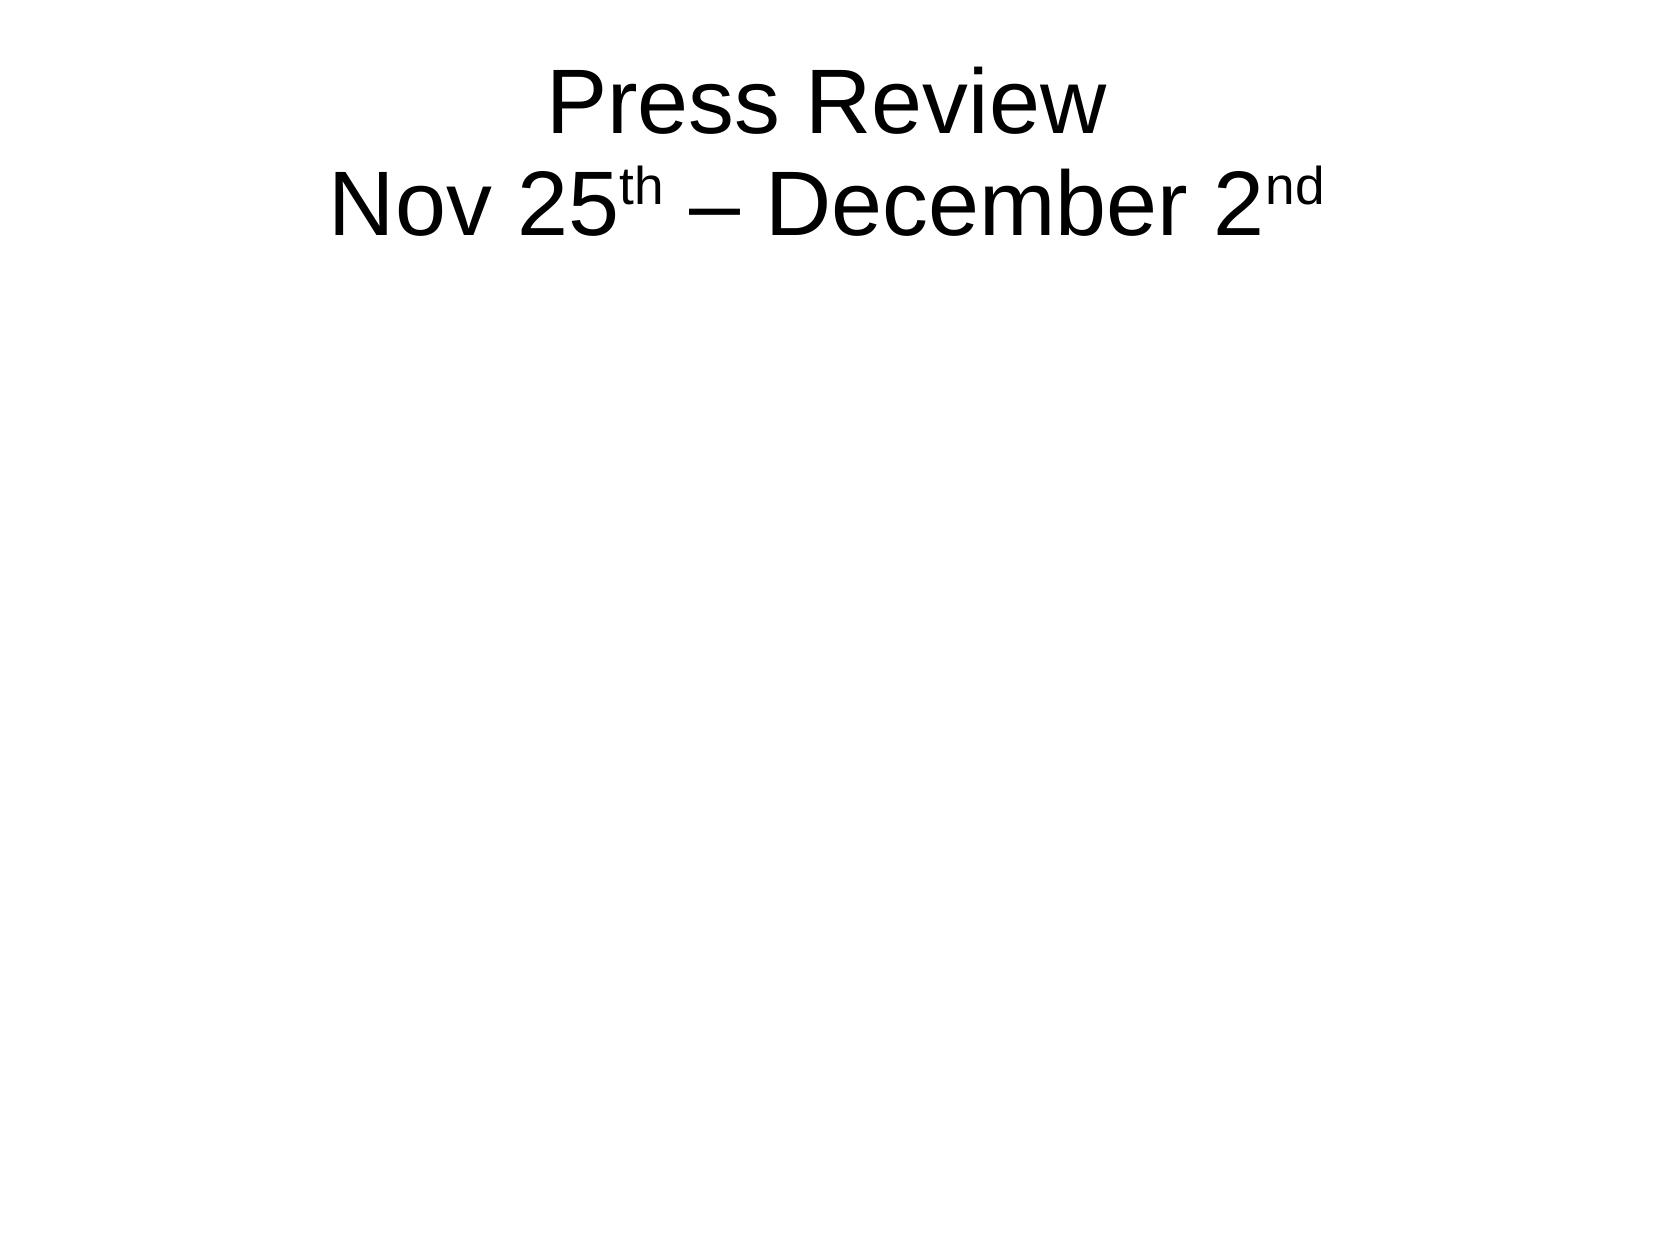

# Press Review Nov 25th – December 2nd